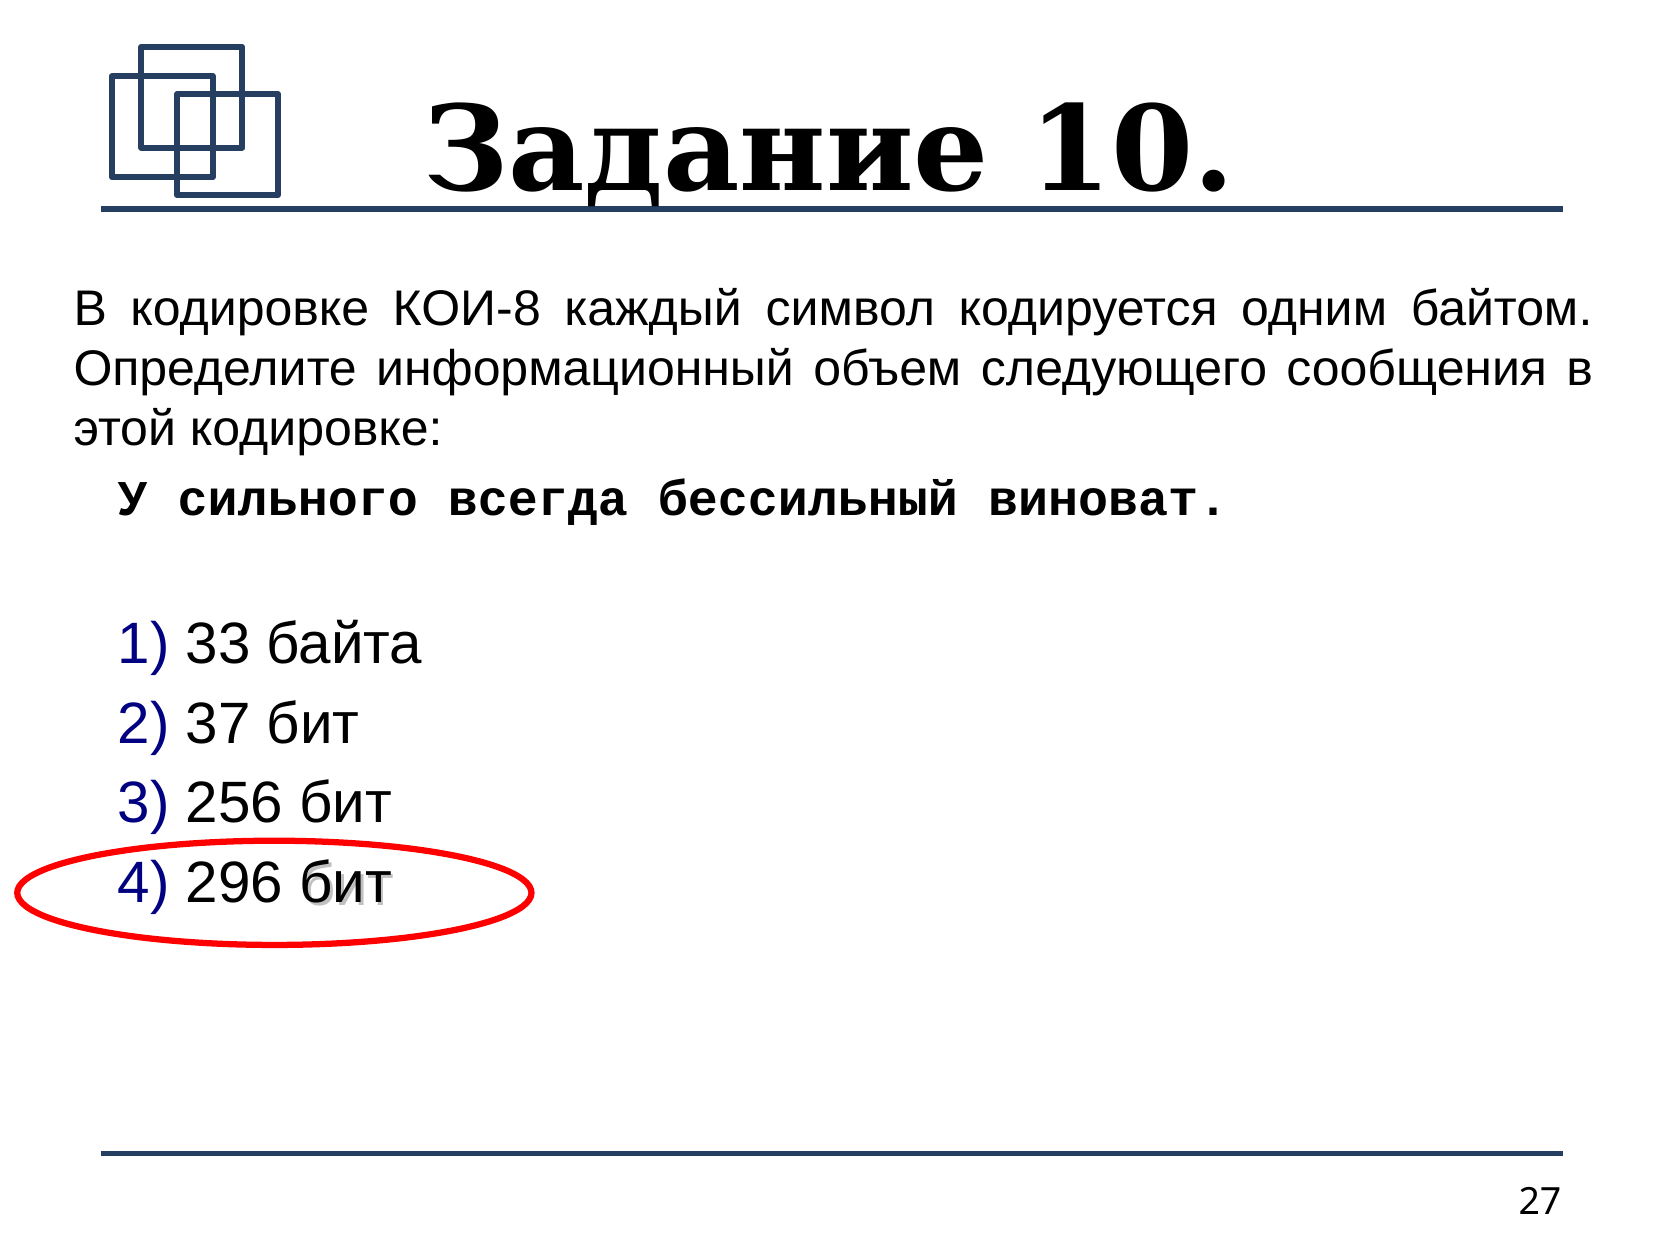

# Задание 10.
В кодировке КОИ-8 каждый символ кодируется одним байтом. Определите информационный объем следующего сообщения в этой кодировке:
У сильного всегда бессильный виноват.
 33 байта
 37 бит
 256 бит
 296 бит